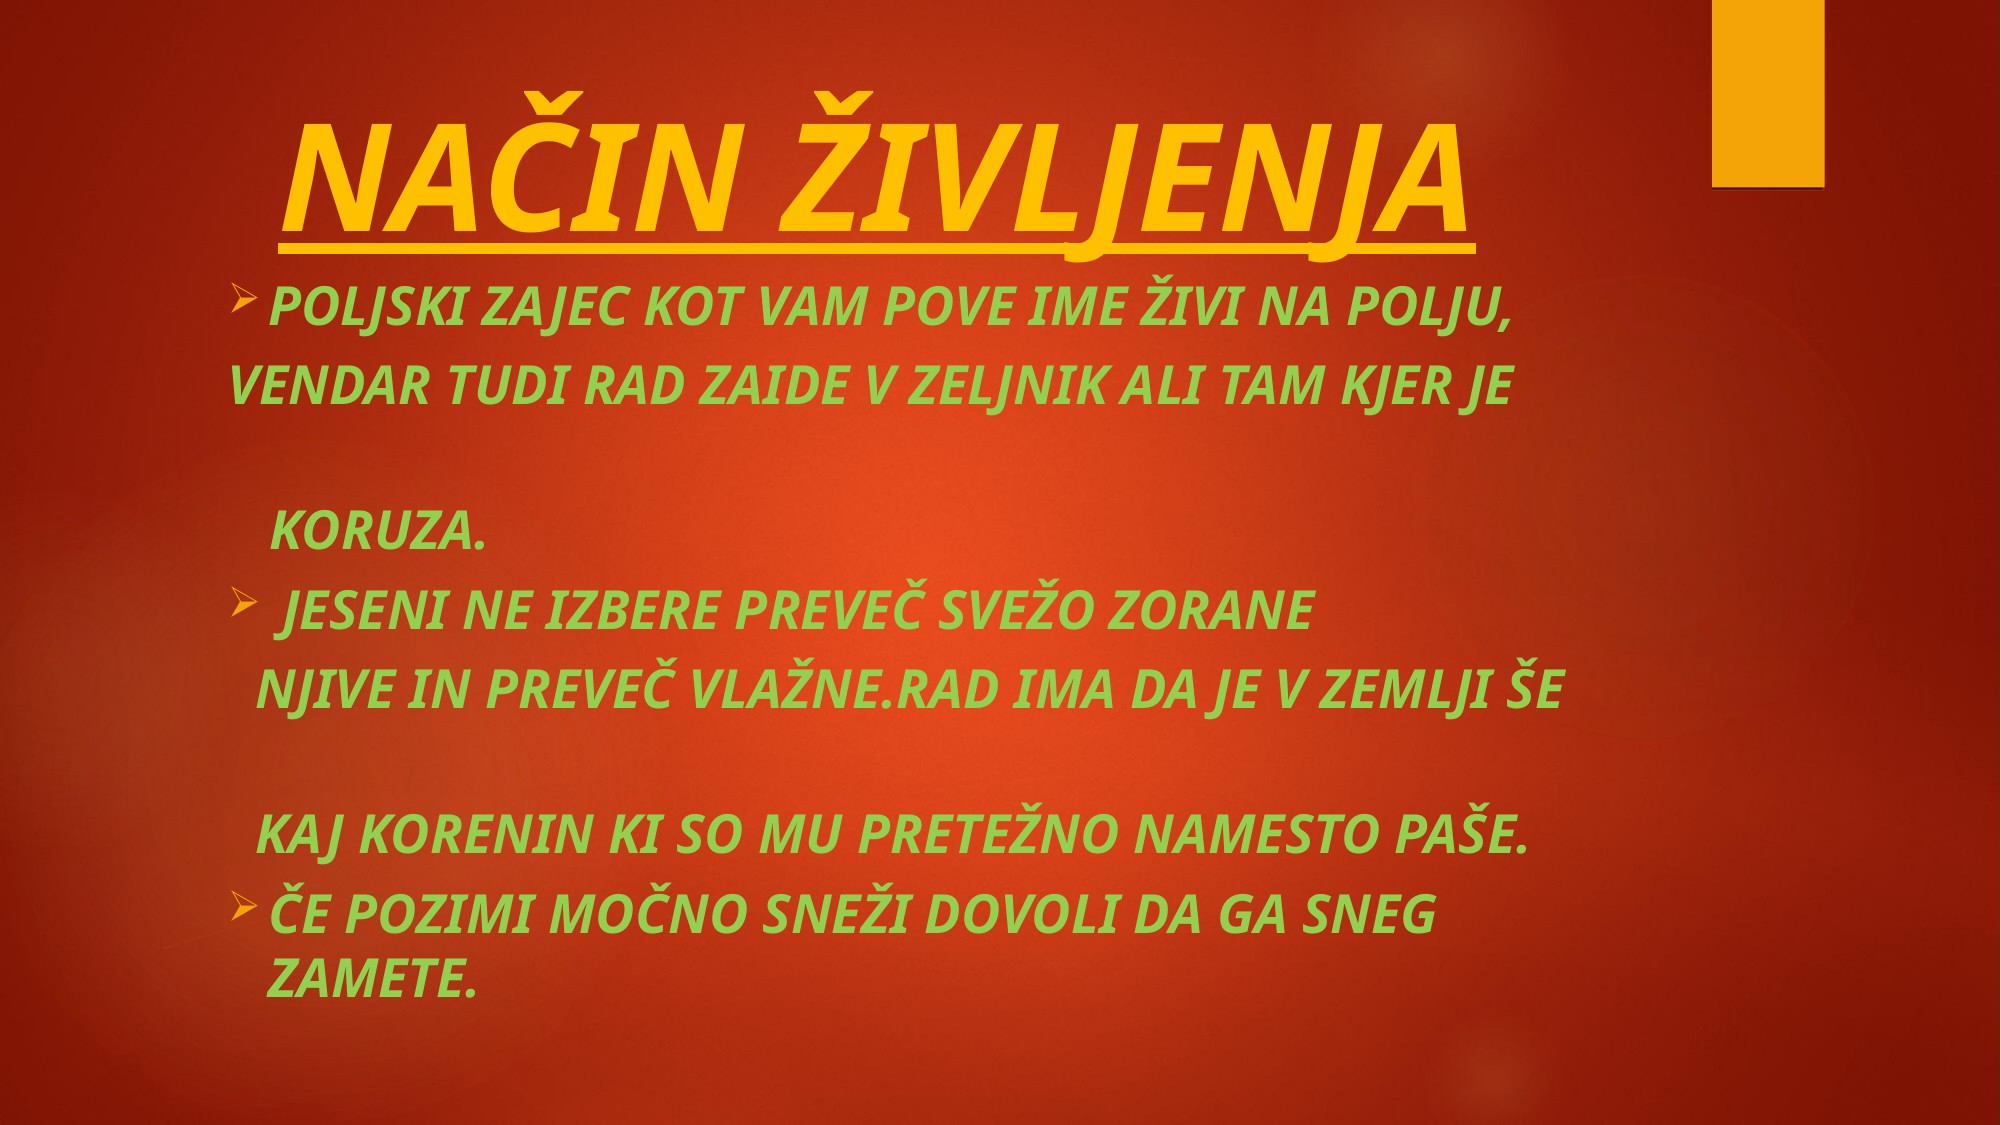

# NAČIN ŽIVLJENJA
POLJSKI ZAJEC KOT VAM POVE IME ŽIVI NA POLJU,
VENDAR TUDI RAD ZAIDE V ZELJNIK ALI TAM KJER JE
 KORUZA.
 JESENI NE IZBERE PREVEČ SVEŽO ZORANE
 NJIVE IN PREVEČ VLAŽNE.RAD IMA DA JE V ZEMLJI ŠE
 KAJ KORENIN KI SO MU PRETEŽNO NAMESTO PAŠE.
ČE POZIMI MOČNO SNEŽI DOVOLI DA GA SNEG ZAMETE.